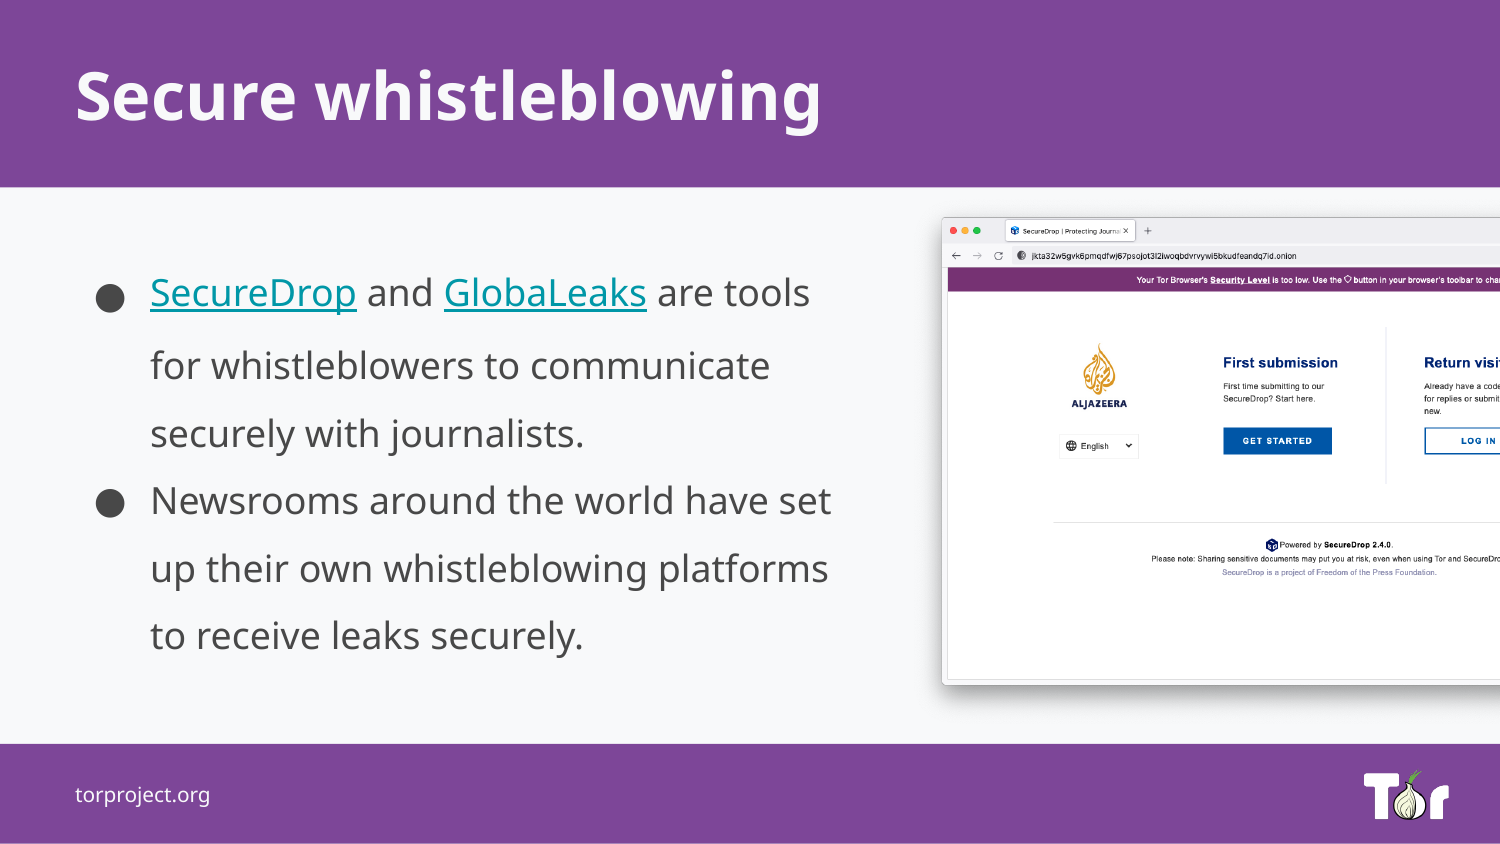

Secure whistleblowing
# SecureDrop and GlobaLeaks are tools for whistleblowers to communicate securely with journalists.
Newsrooms around the world have set up their own whistleblowing platforms to receive leaks securely.